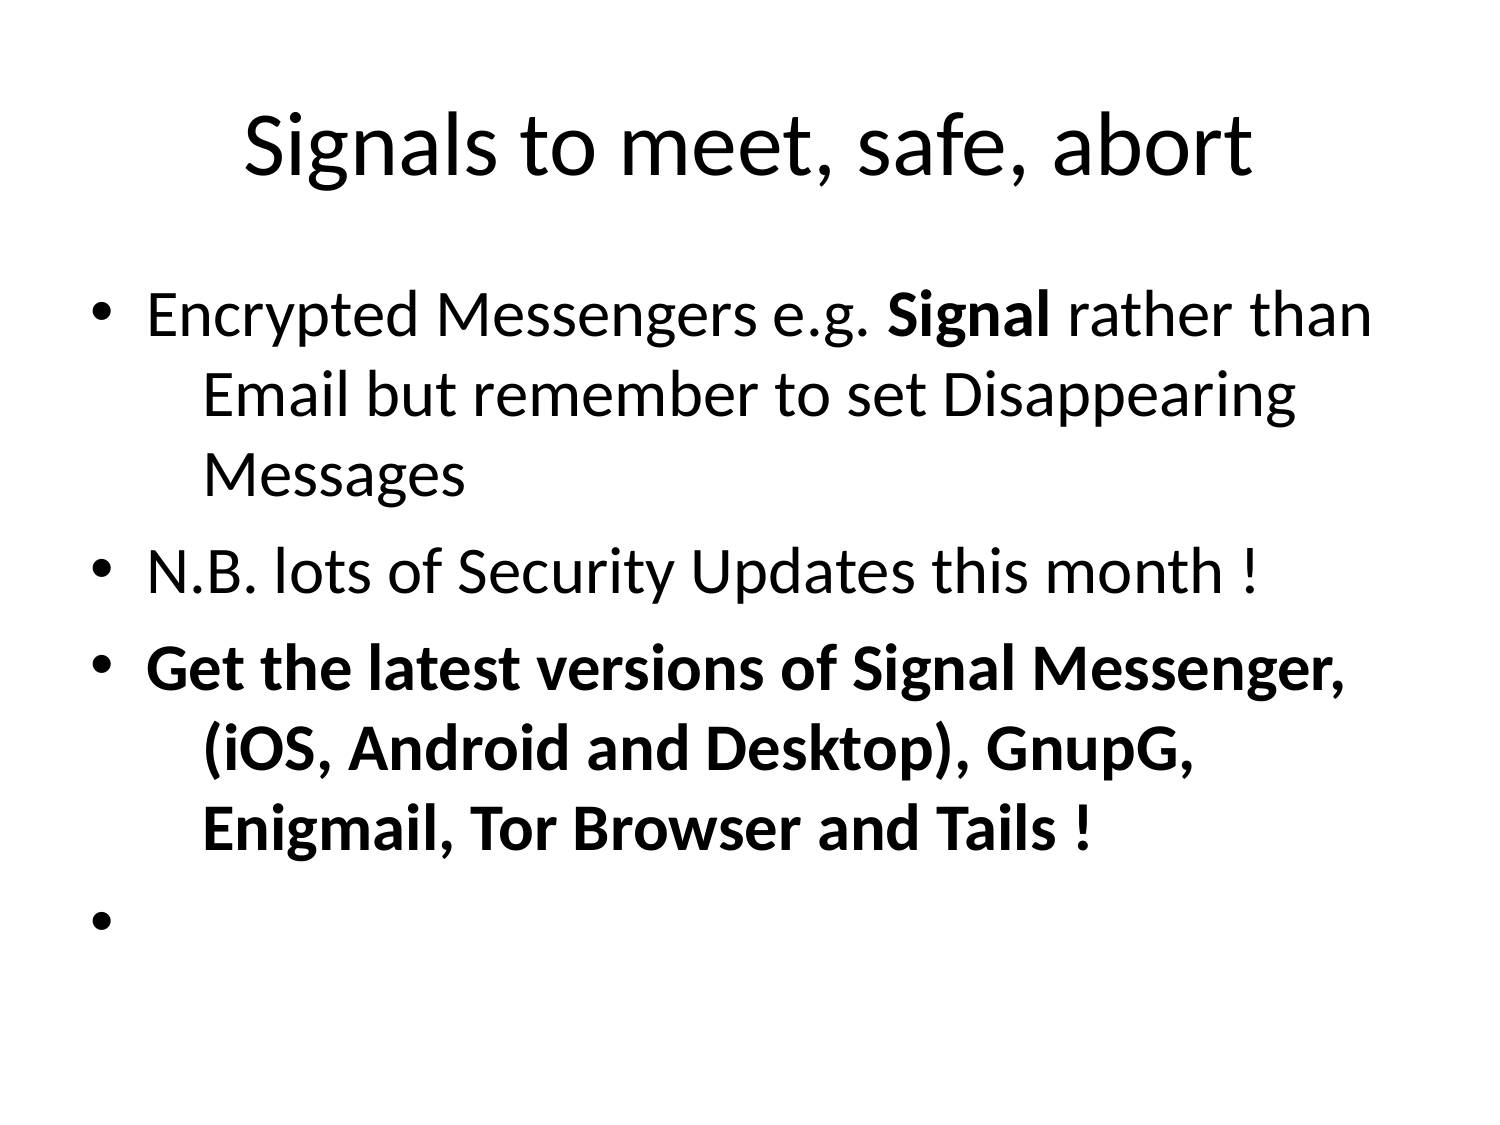

# Signals to meet, safe, abort
Encrypted Messengers e.g. Signal rather than Email but remember to set Disappearing Messages
N.B. lots of Security Updates this month !
Get the latest versions of Signal Messenger, (iOS, Android and Desktop), GnupG, Enigmail, Tor Browser and Tails !